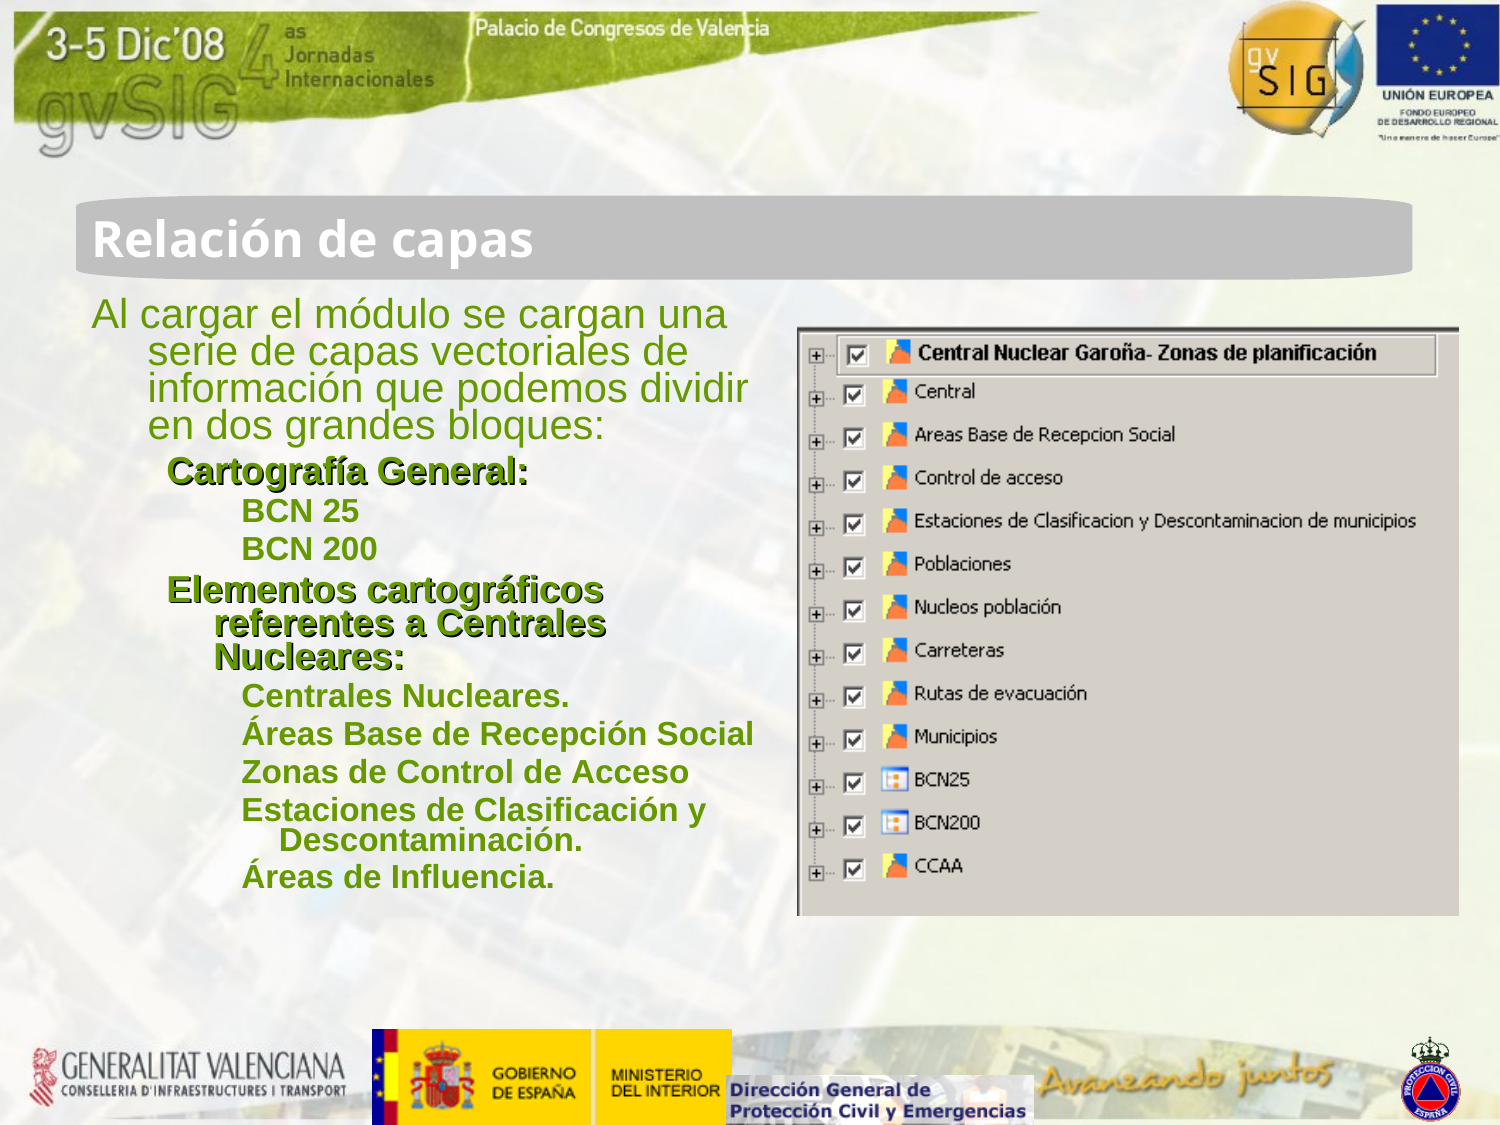

Relación de capas
# Al cargar el módulo se cargan una serie de capas vectoriales de información que podemos dividir en dos grandes bloques:
Cartografía General:
BCN 25
BCN 200
Elementos cartográficos referentes a Centrales Nucleares:
Centrales Nucleares.
Áreas Base de Recepción Social
Zonas de Control de Acceso
Estaciones de Clasificación y Descontaminación.
Áreas de Influencia.